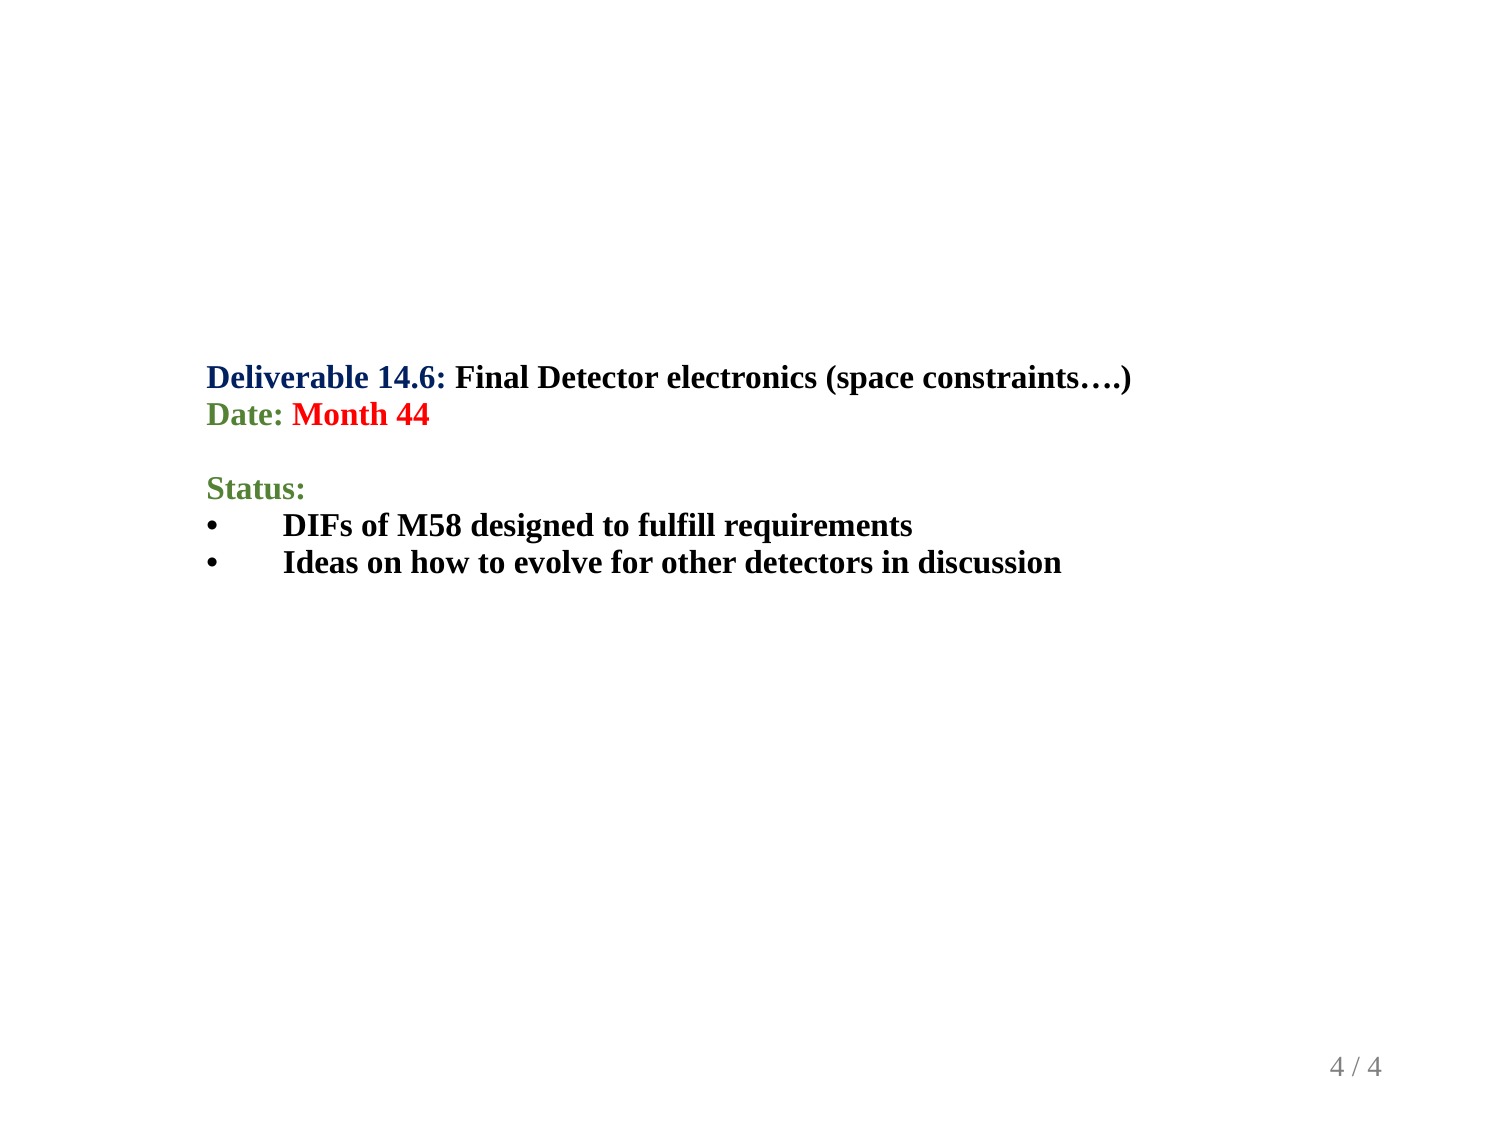

Deliverable 14.6: Final Detector electronics (space constraints….)
Date: Month 44
Status:
• DIFs of M58 designed to fulfill requirements
• Ideas on how to evolve for other detectors in discussion
4